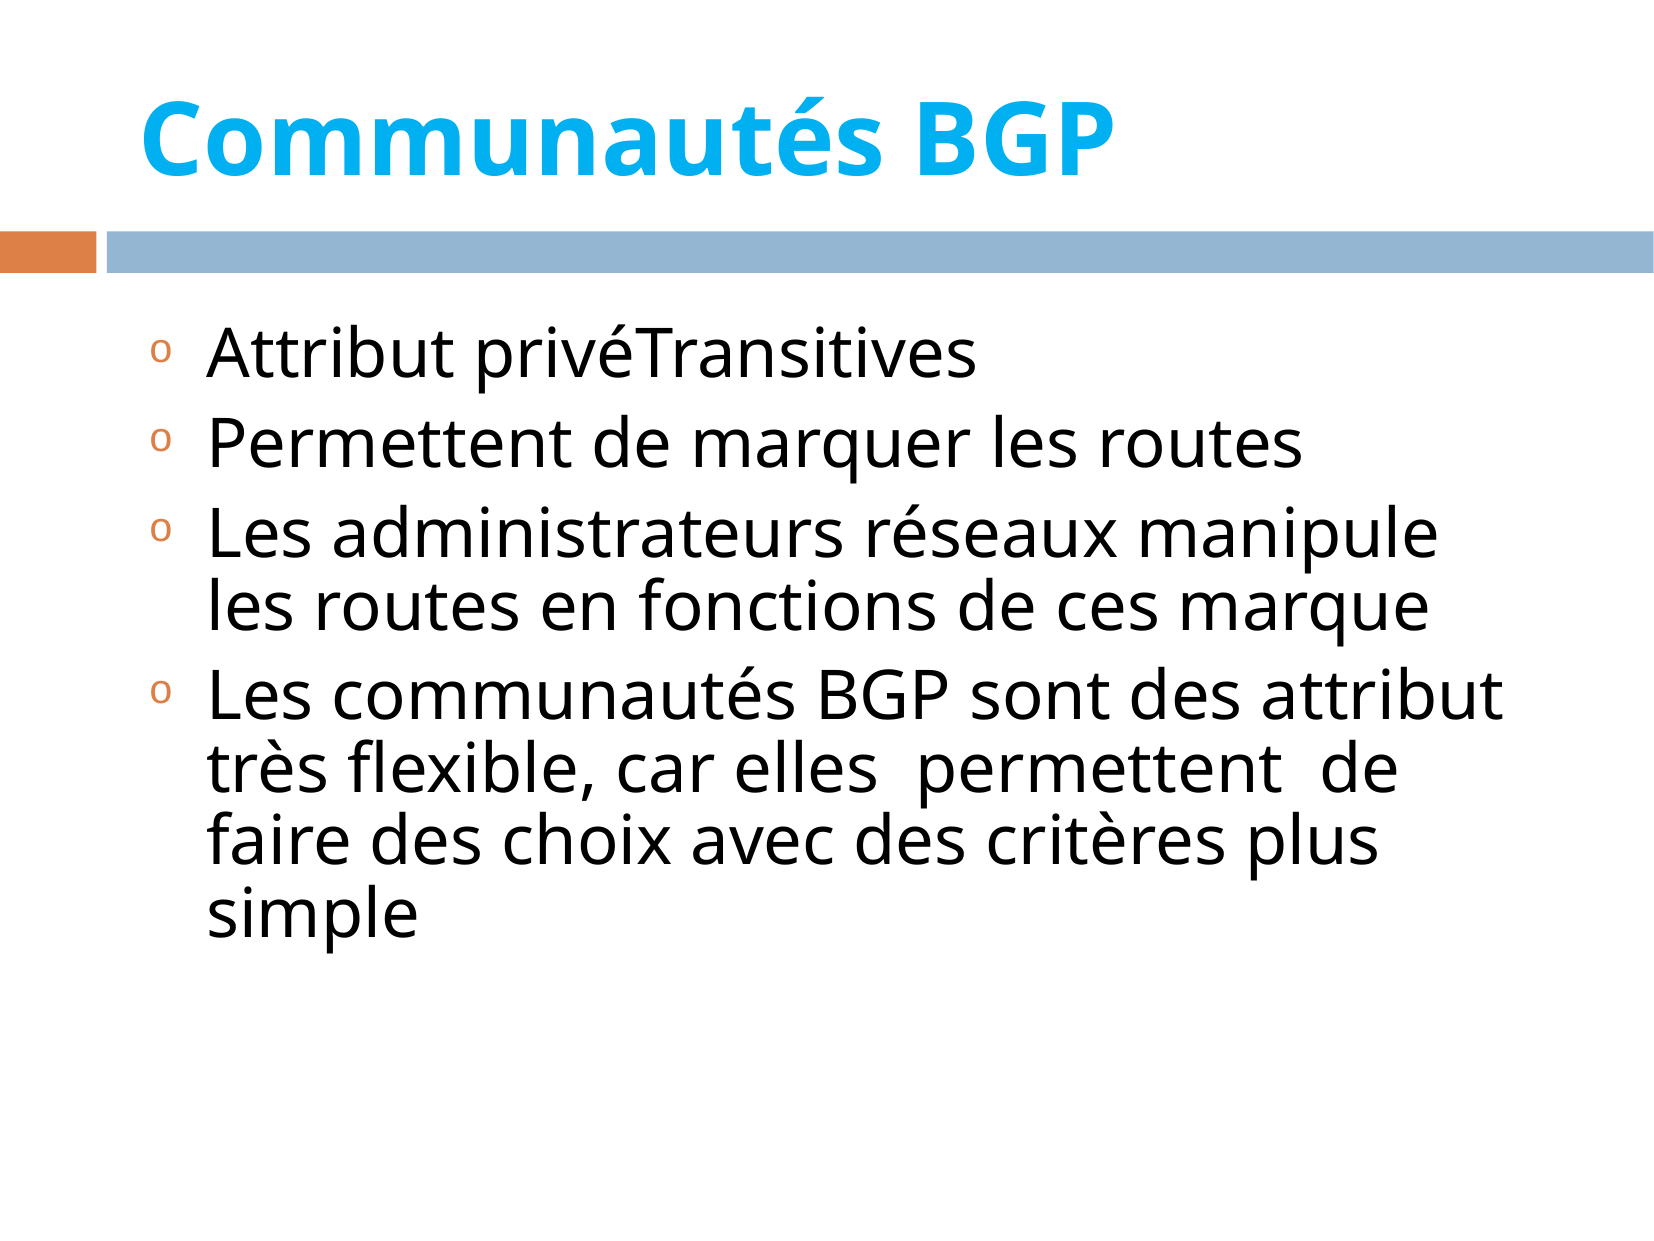

# Communautés BGP
Attribut privéTransitives
Permettent de marquer les routes
Les administrateurs réseaux manipule les routes en fonctions de ces marque
Les communautés BGP sont des attribut très flexible, car elles permettent de faire des choix avec des critères plus simple